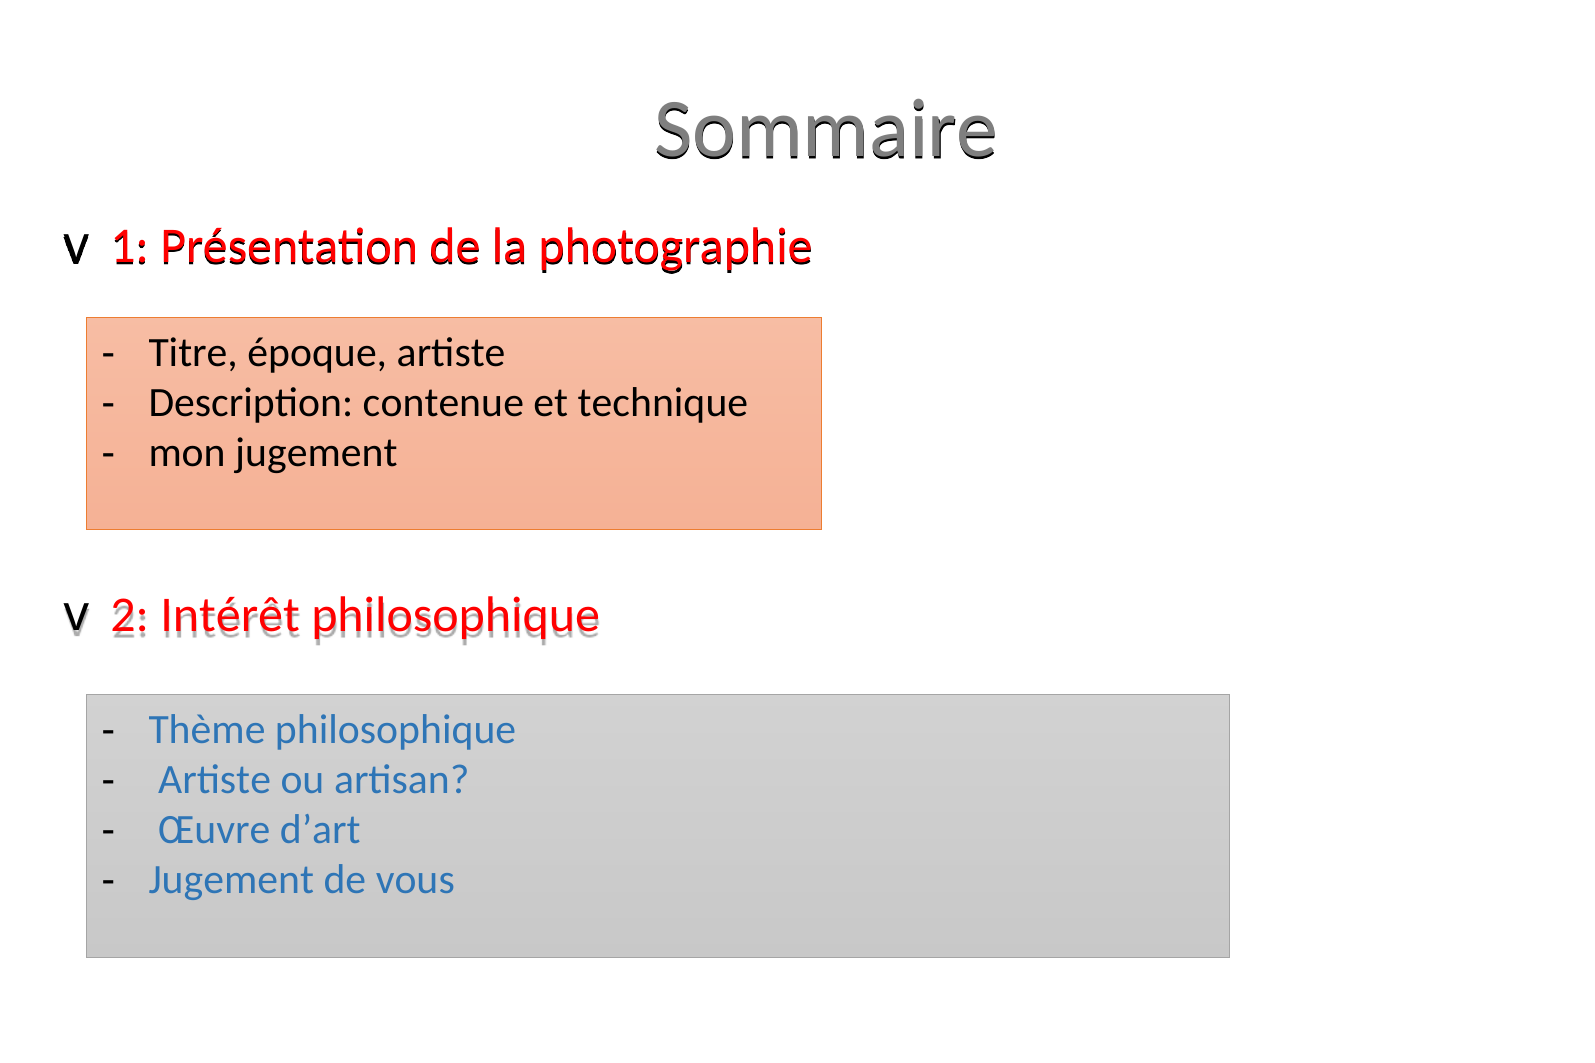

Sommaire
1: Présentation de la photographie
Titre, époque, artiste
Description: contenue et technique
mon jugement
2: Intérêt philosophique
Thème philosophique
 Artiste ou artisan?
 Œuvre d’art
Jugement de vous